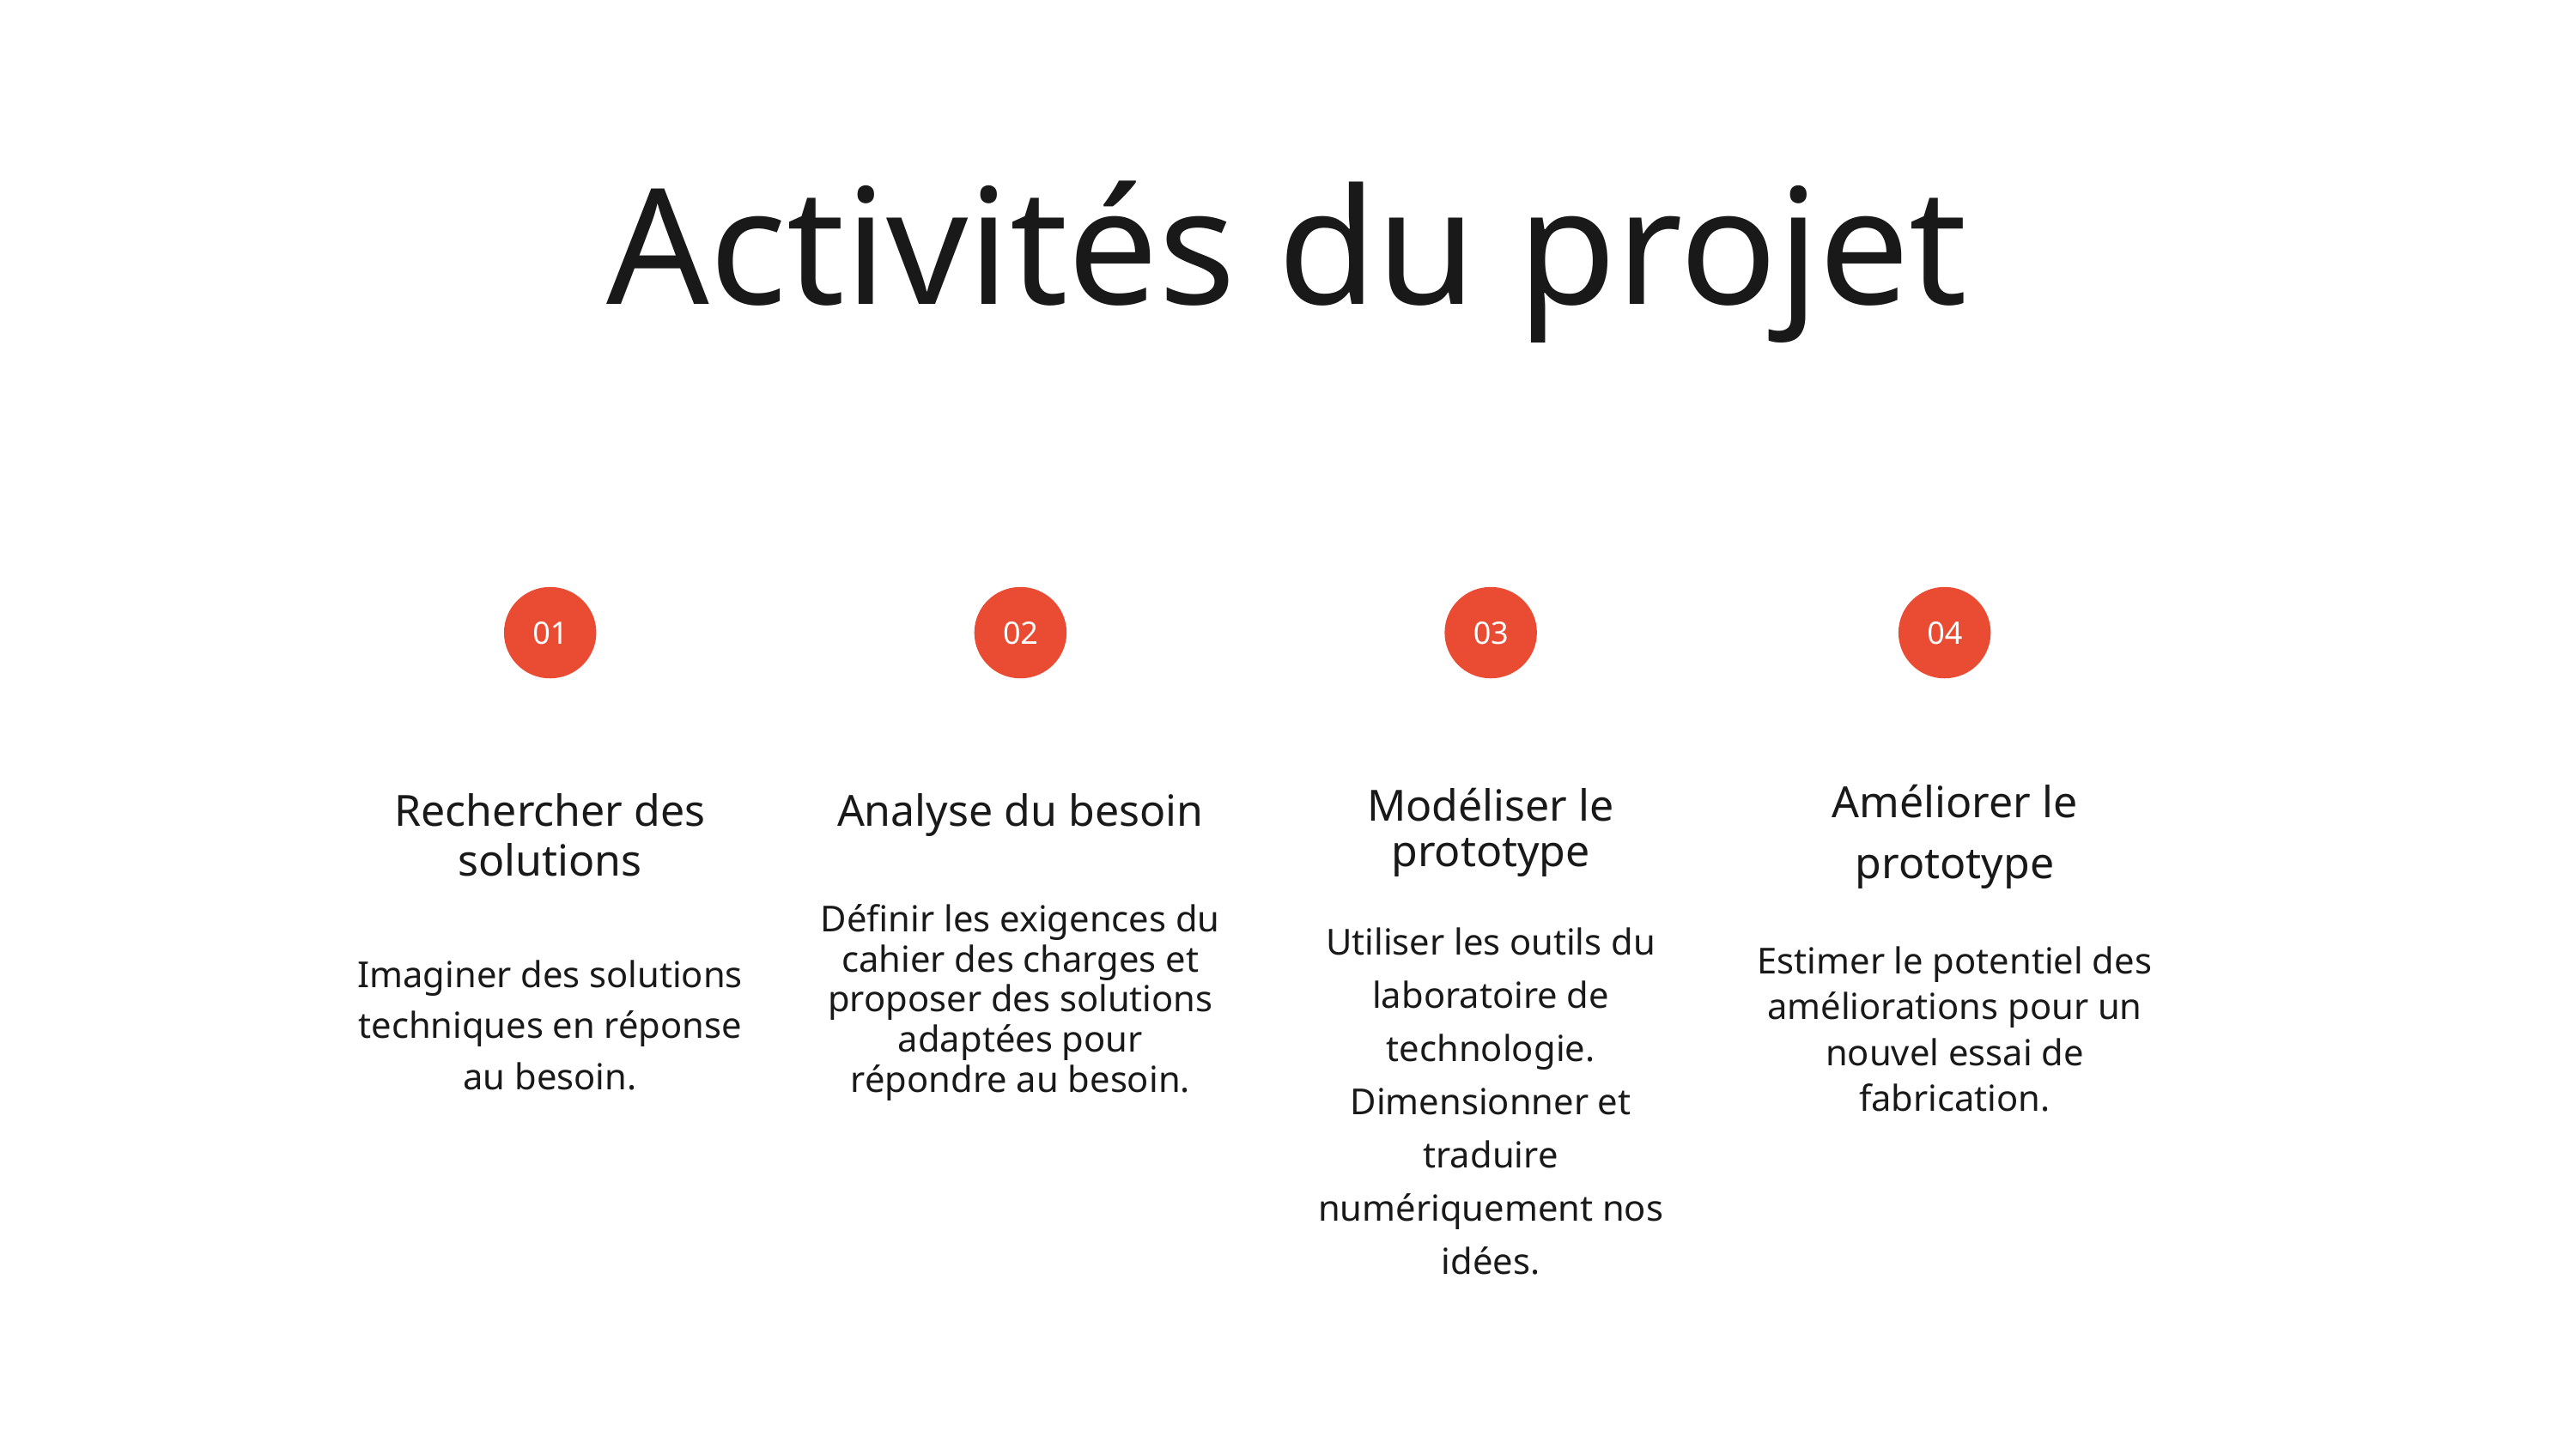

Activités du projet
01
02
03
04
Améliorer le prototype
Estimer le potentiel des améliorations pour un nouvel essai de fabrication.
Rechercher des solutions
Imaginer des solutions techniques en réponse au besoin.
Modéliser le prototype
Utiliser les outils du laboratoire de technologie. Dimensionner et traduire numériquement nos idées.
Analyse du besoin
Définir les exigences du cahier des charges et proposer des solutions adaptées pour répondre au besoin.